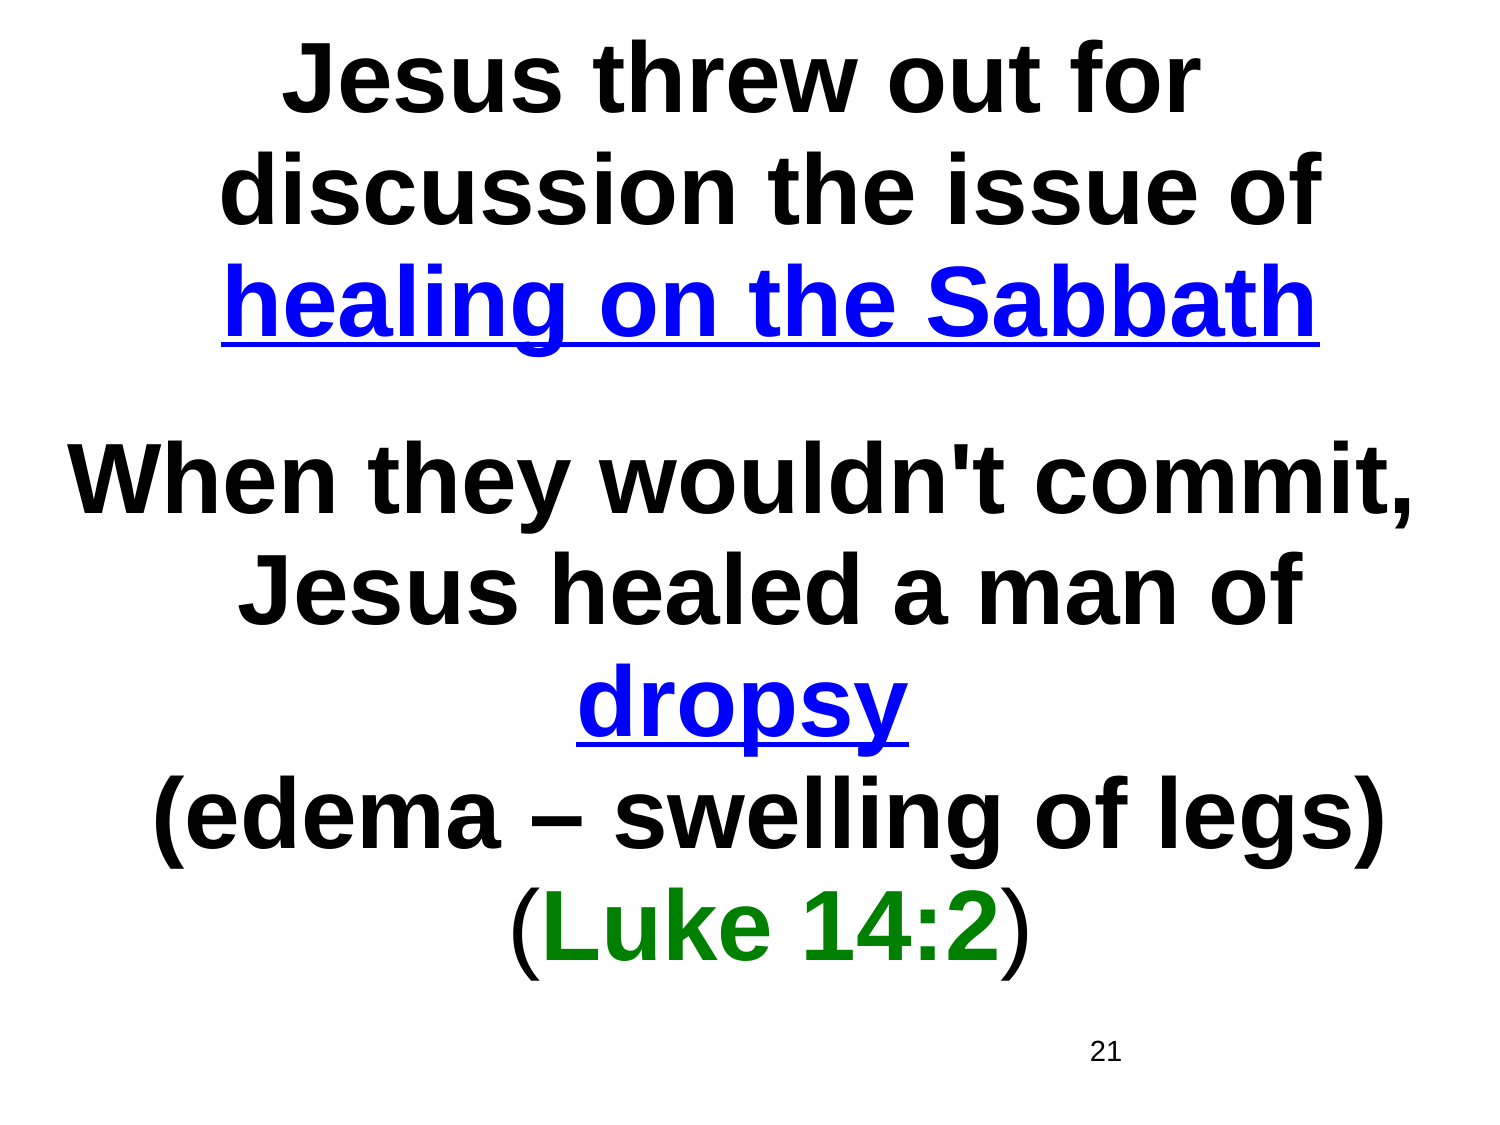

Jesus threw out for discussion the issue of healing on the Sabbath
When they wouldn't commit, Jesus healed a man of dropsy
(edema – swelling of legs)
(Luke 14:2)
21